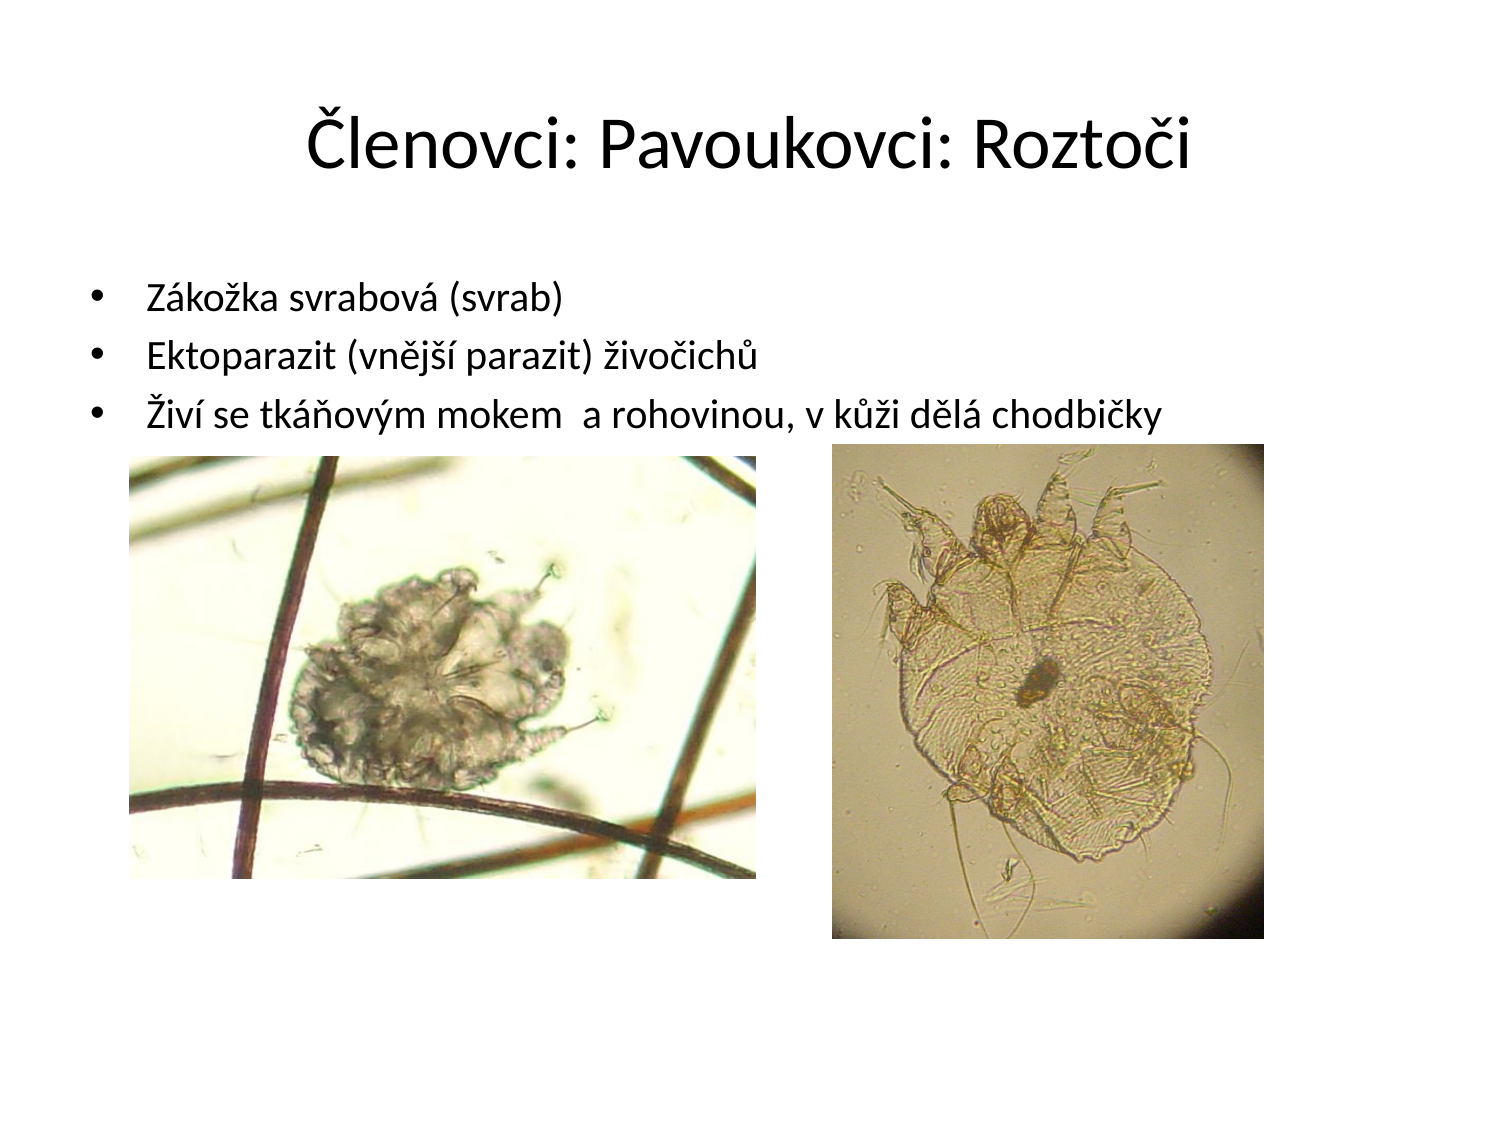

# Členovci: Pavoukovci: Roztoči
Zákožka svrabová (svrab)
Ektoparazit (vnější parazit) živočichů
Živí se tkáňovým mokem a rohovinou, v kůži dělá chodbičky